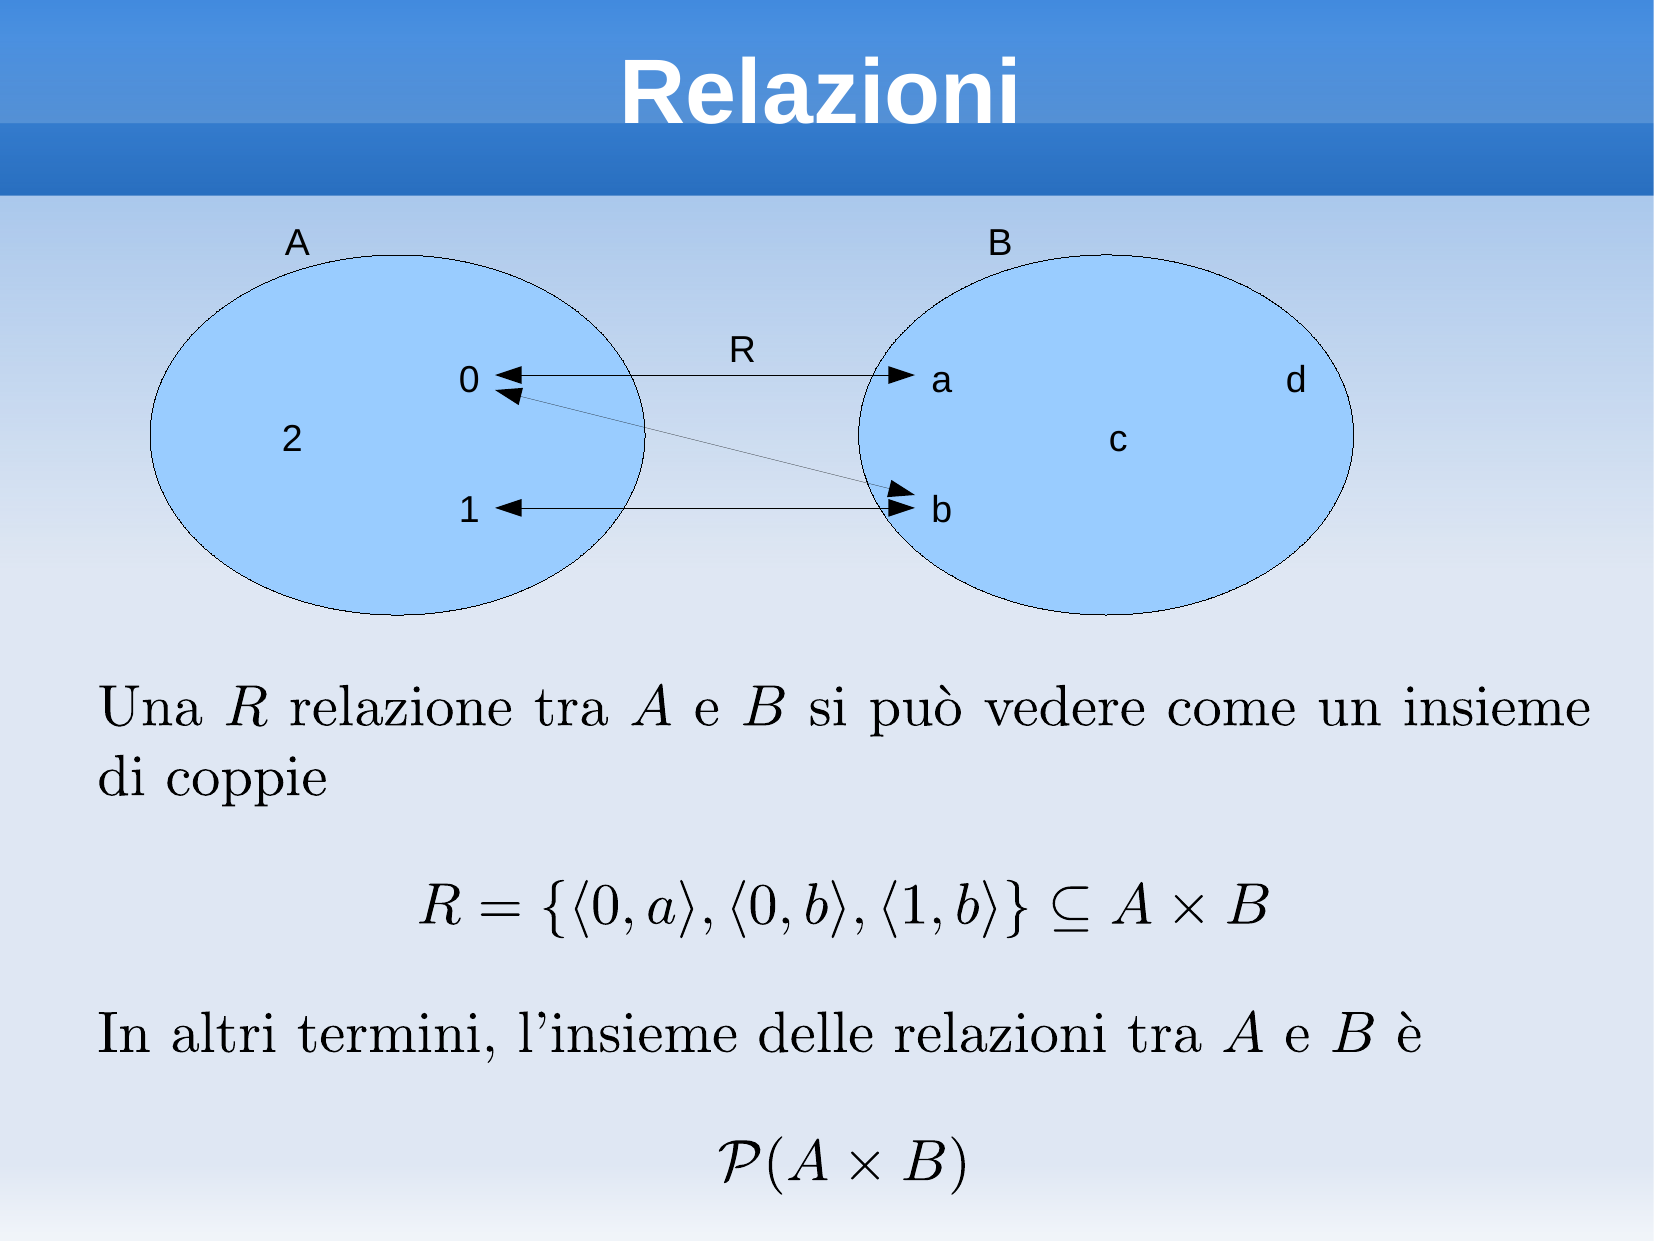

# Relazioni
A
B
R
0
a
d
2
c
1
b